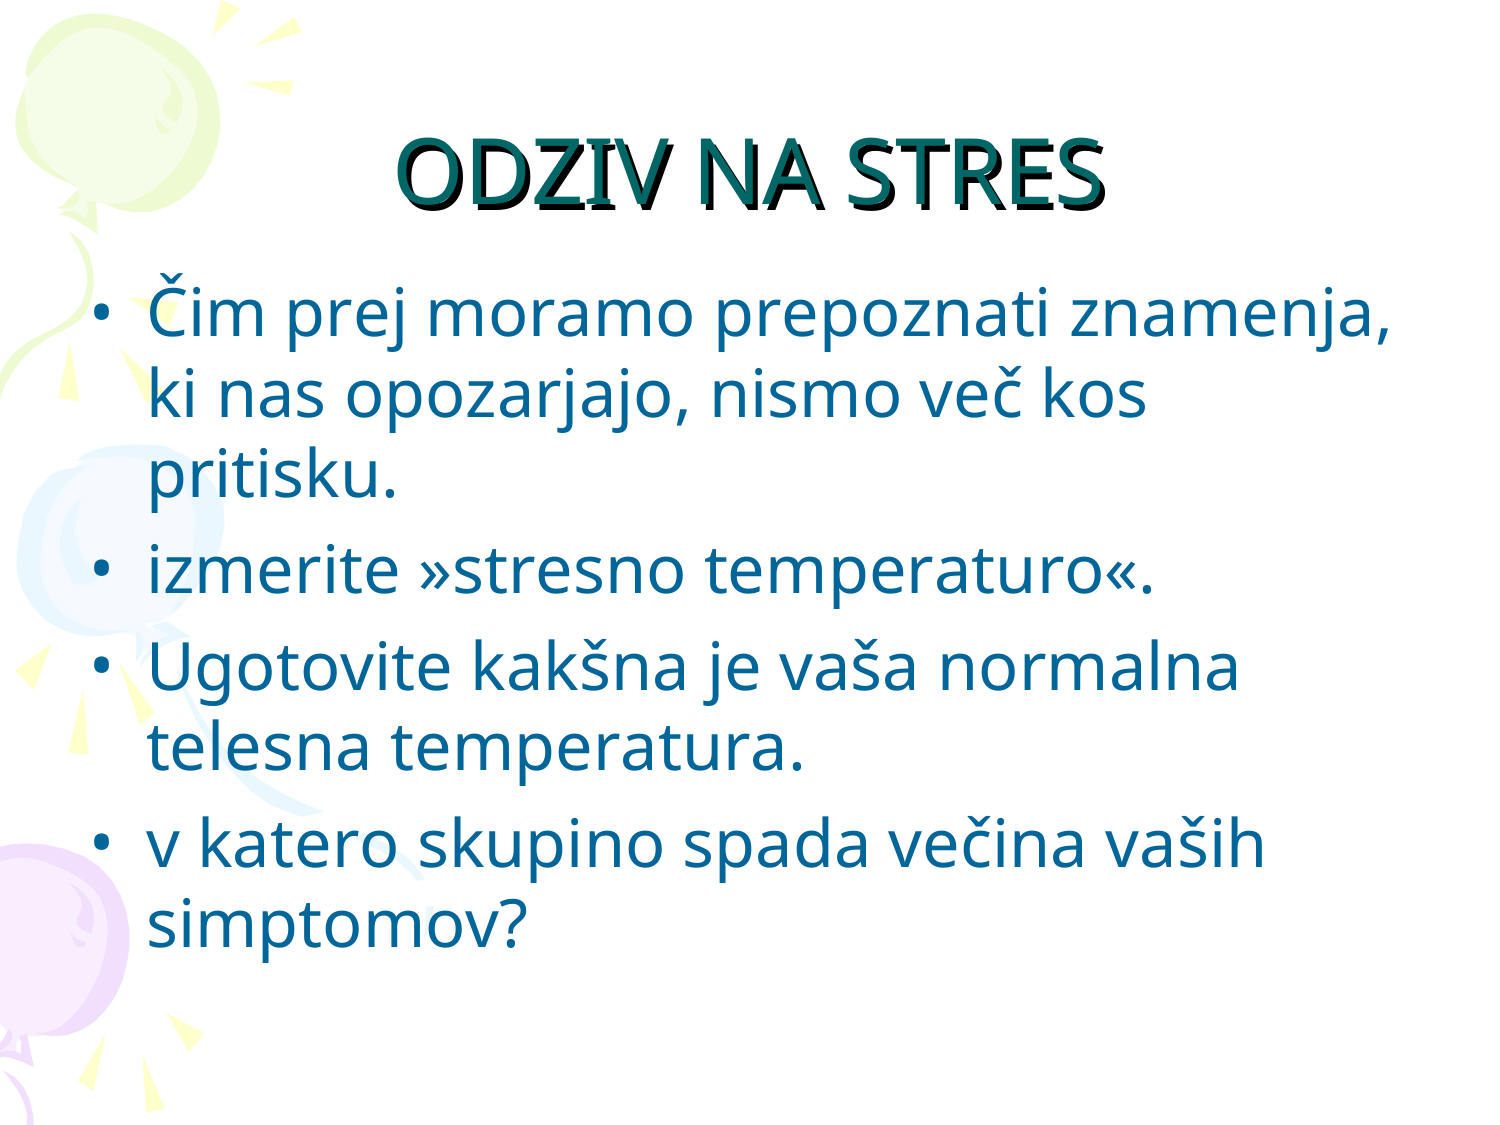

# ODZIV NA STRES
Čim prej moramo prepoznati znamenja, ki nas opozarjajo, nismo več kos pritisku.
izmerite »stresno temperaturo«.
Ugotovite kakšna je vaša normalna telesna temperatura.
v katero skupino spada večina vaših simptomov?